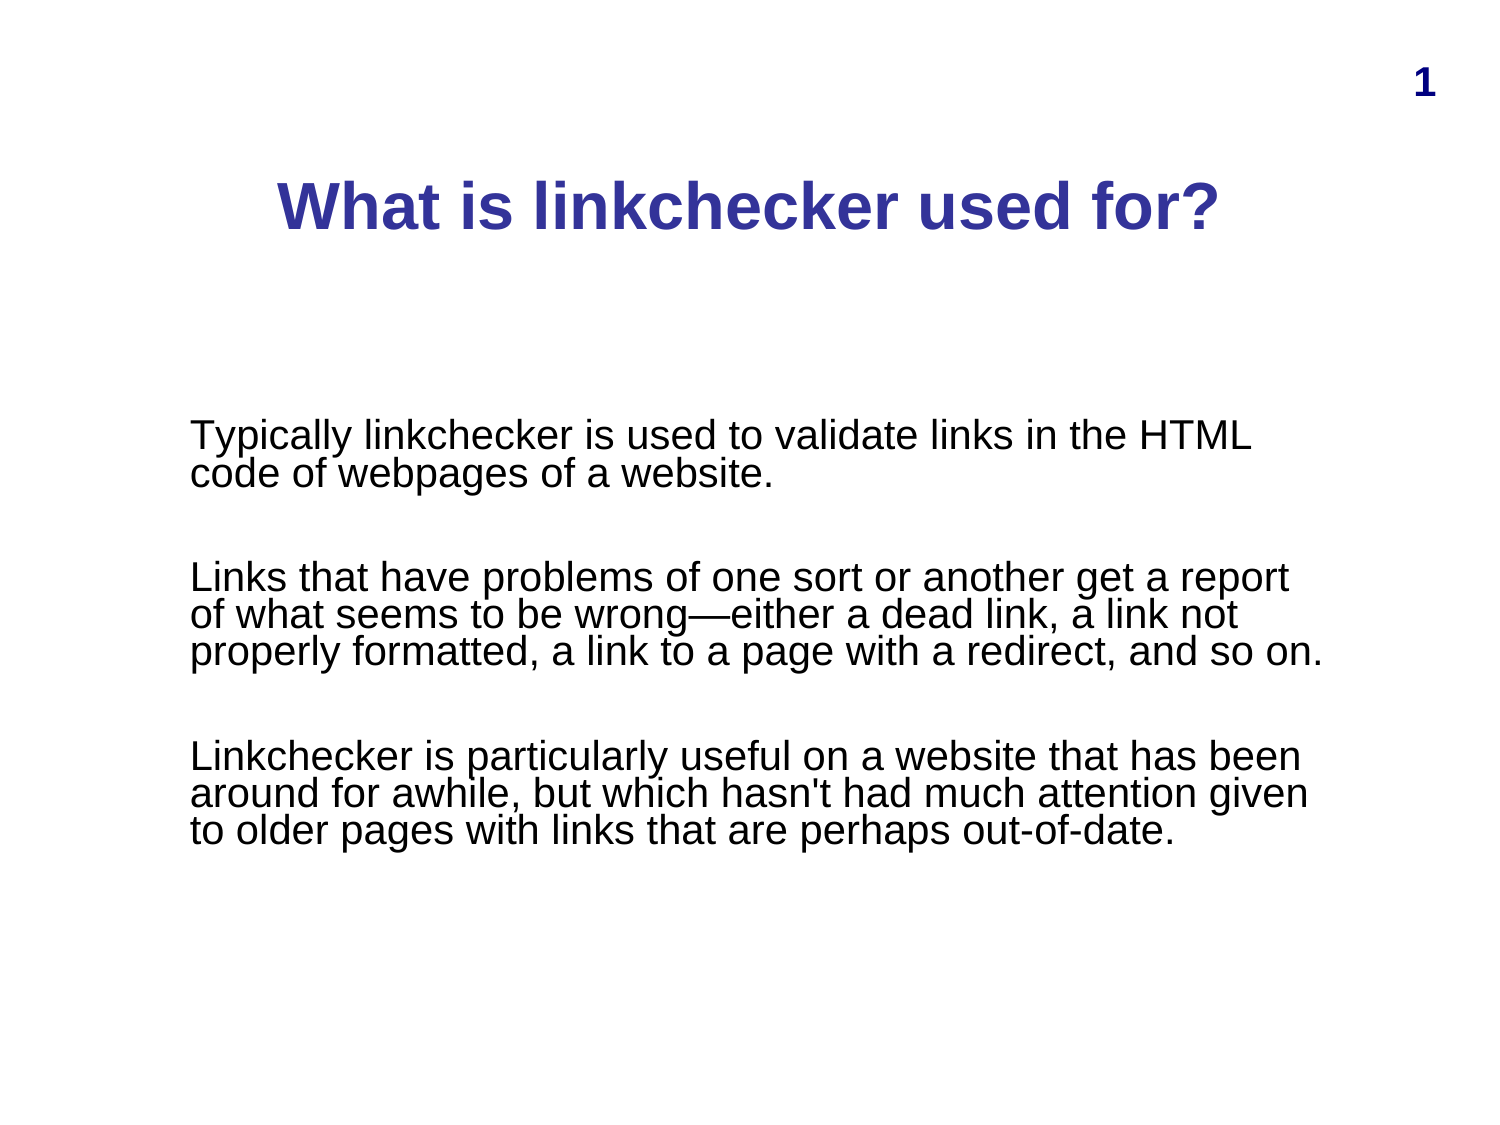

1
# What is linkchecker used for?
Typically linkchecker is used to validate links in the HTML code of webpages of a website.
Links that have problems of one sort or another get a report of what seems to be wrong—either a dead link, a link not properly formatted, a link to a page with a redirect, and so on.
Linkchecker is particularly useful on a website that has been around for awhile, but which hasn't had much attention given to older pages with links that are perhaps out-of-date.